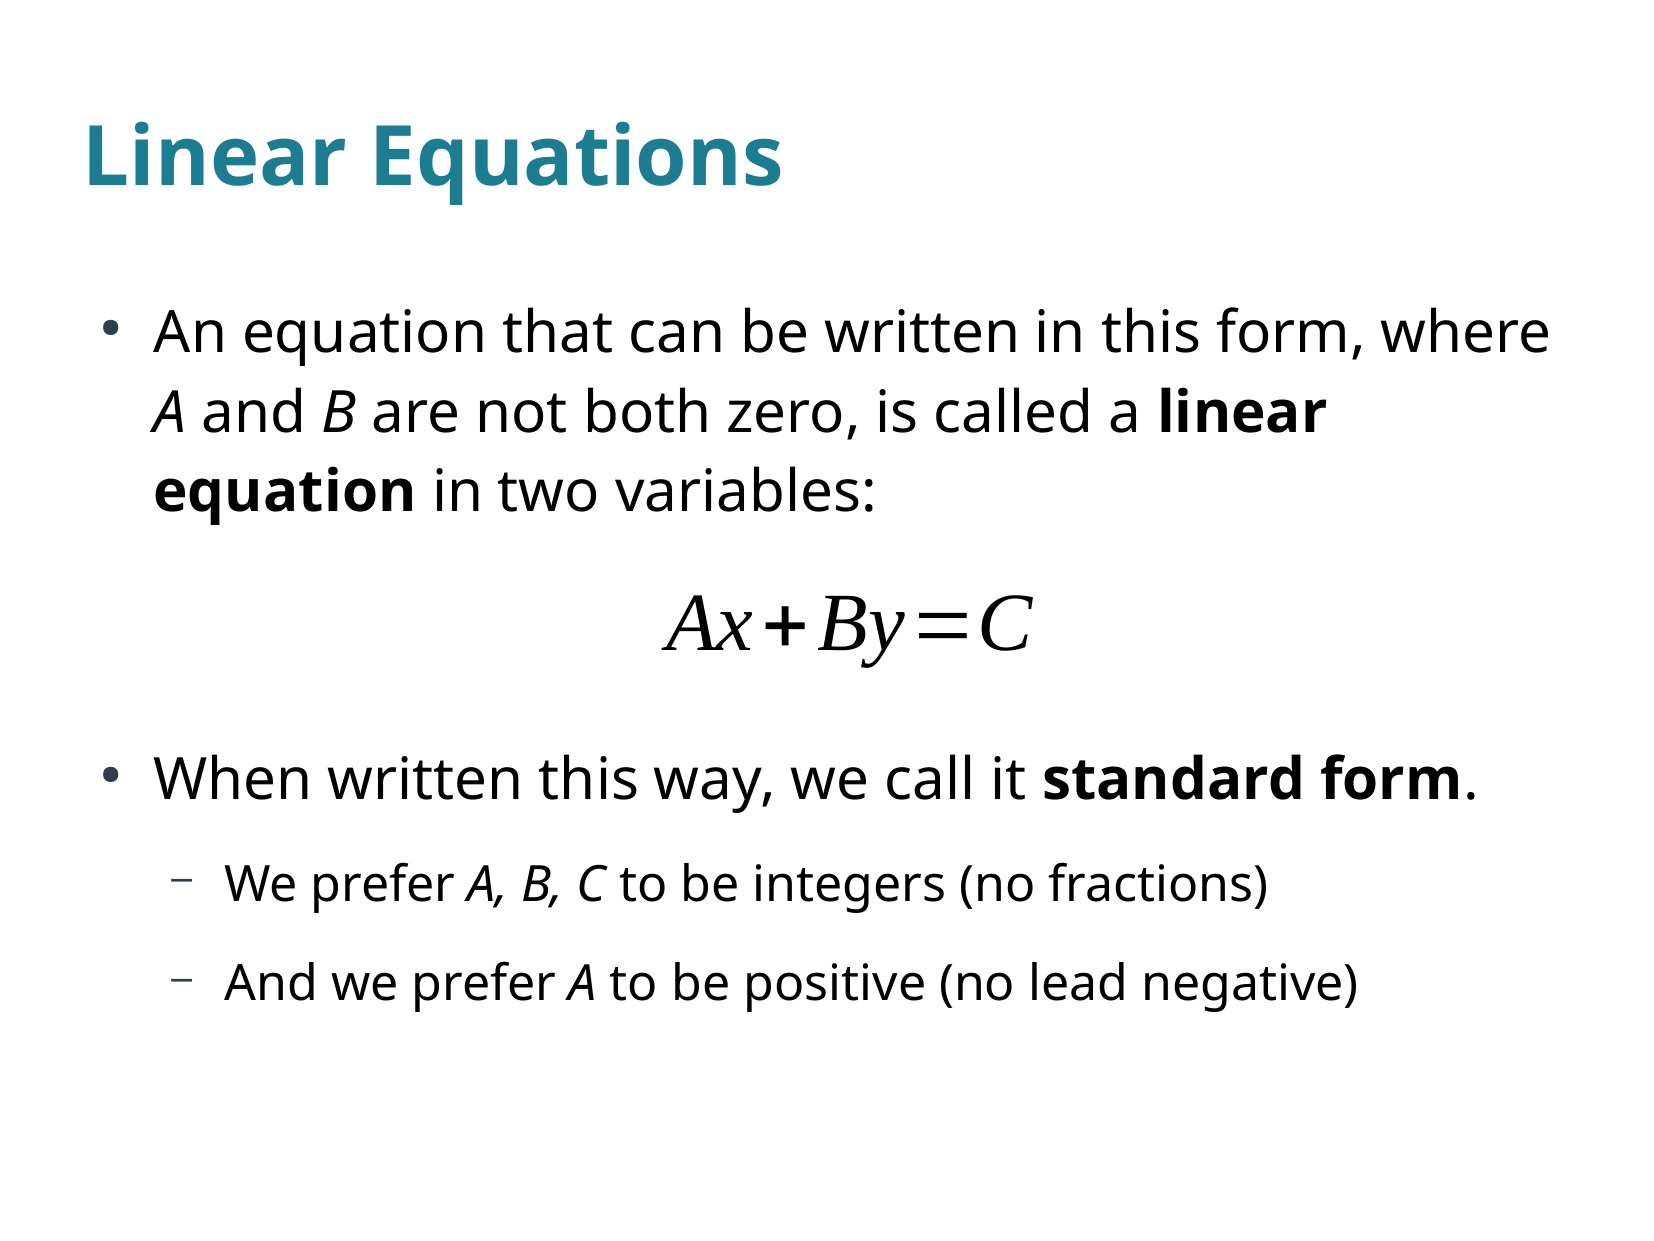

# Linear Equations
An equation that can be written in this form, where A and B are not both zero, is called a linear equation in two variables:
When written this way, we call it standard form.
We prefer A, B, C to be integers (no fractions)
And we prefer A to be positive (no lead negative)